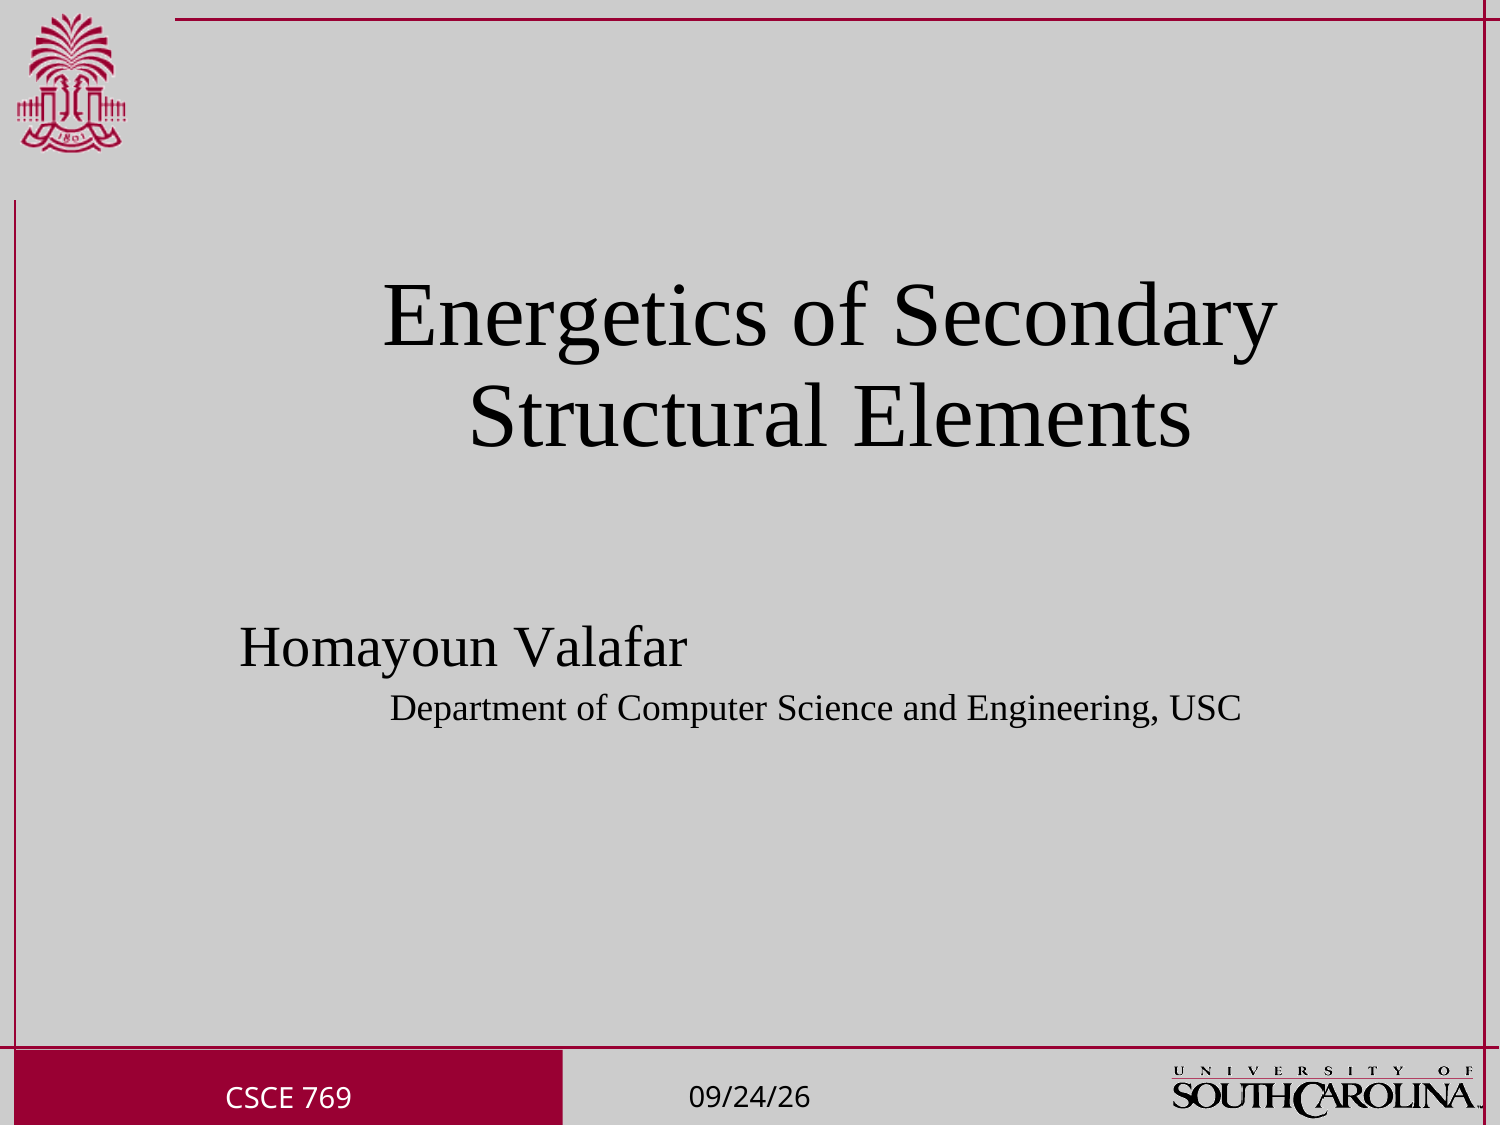

# Energetics of Secondary Structural Elements
Homayoun Valafar
	Department of Computer Science and Engineering, USC